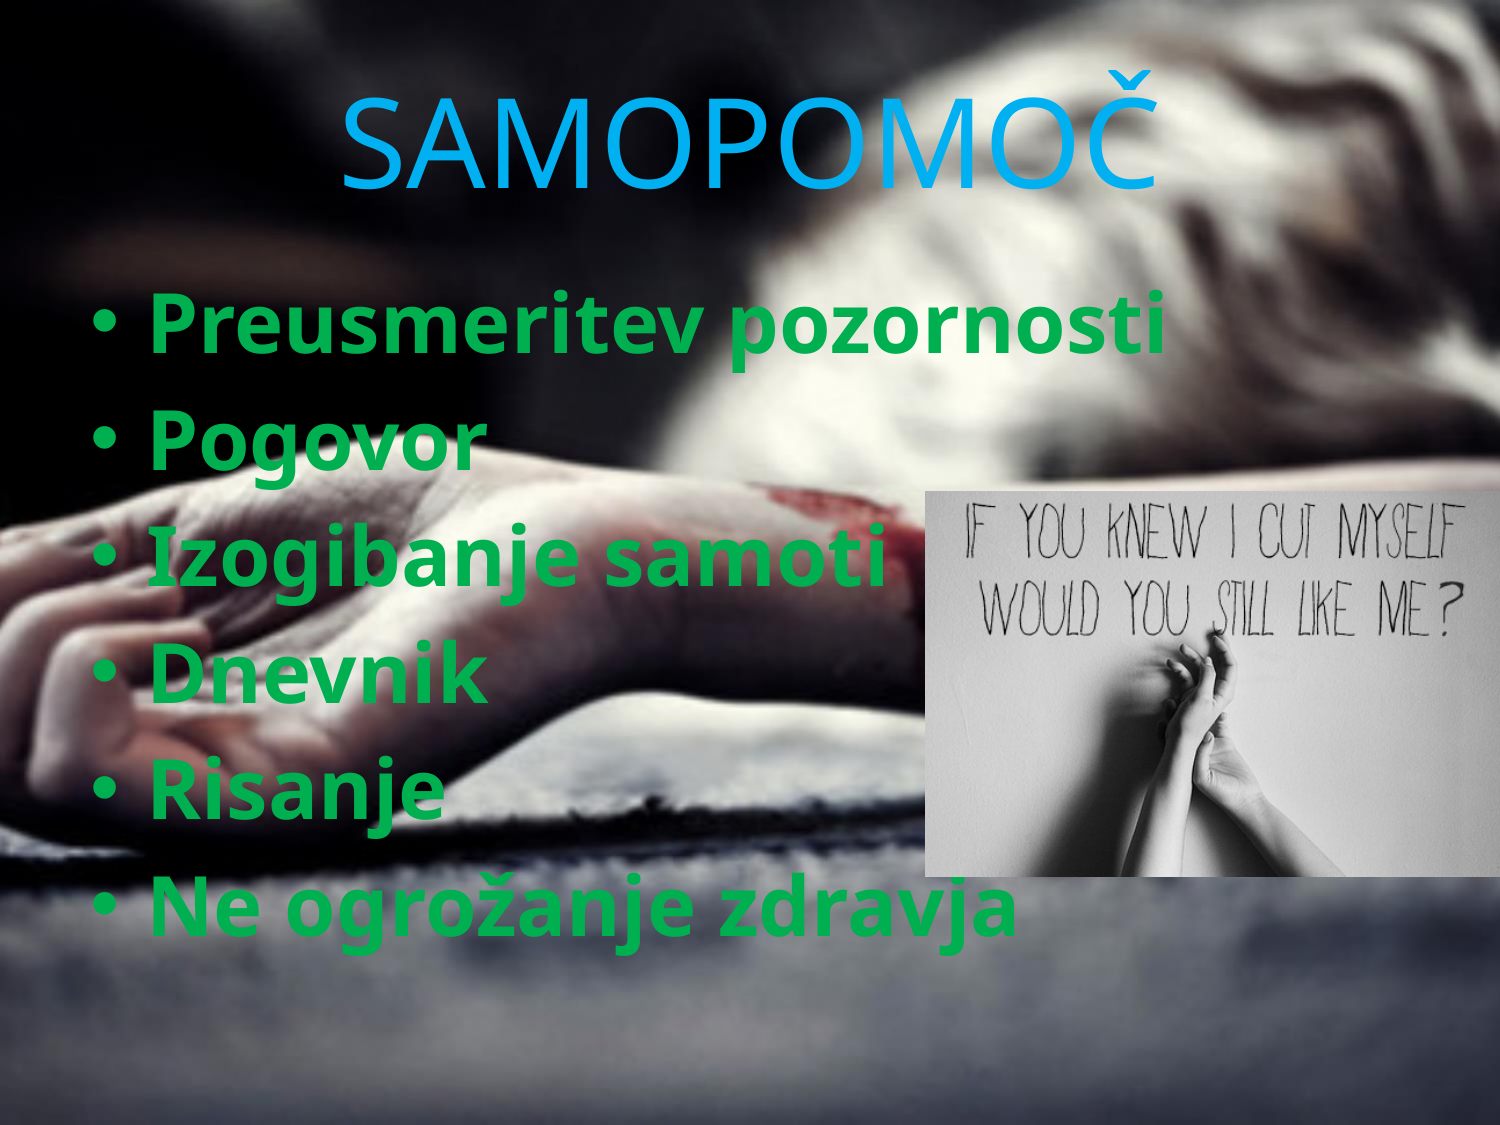

# SAMOPOMOČ
Preusmeritev pozornosti
Pogovor
Izogibanje samoti
Dnevnik
Risanje
Ne ogrožanje zdravja